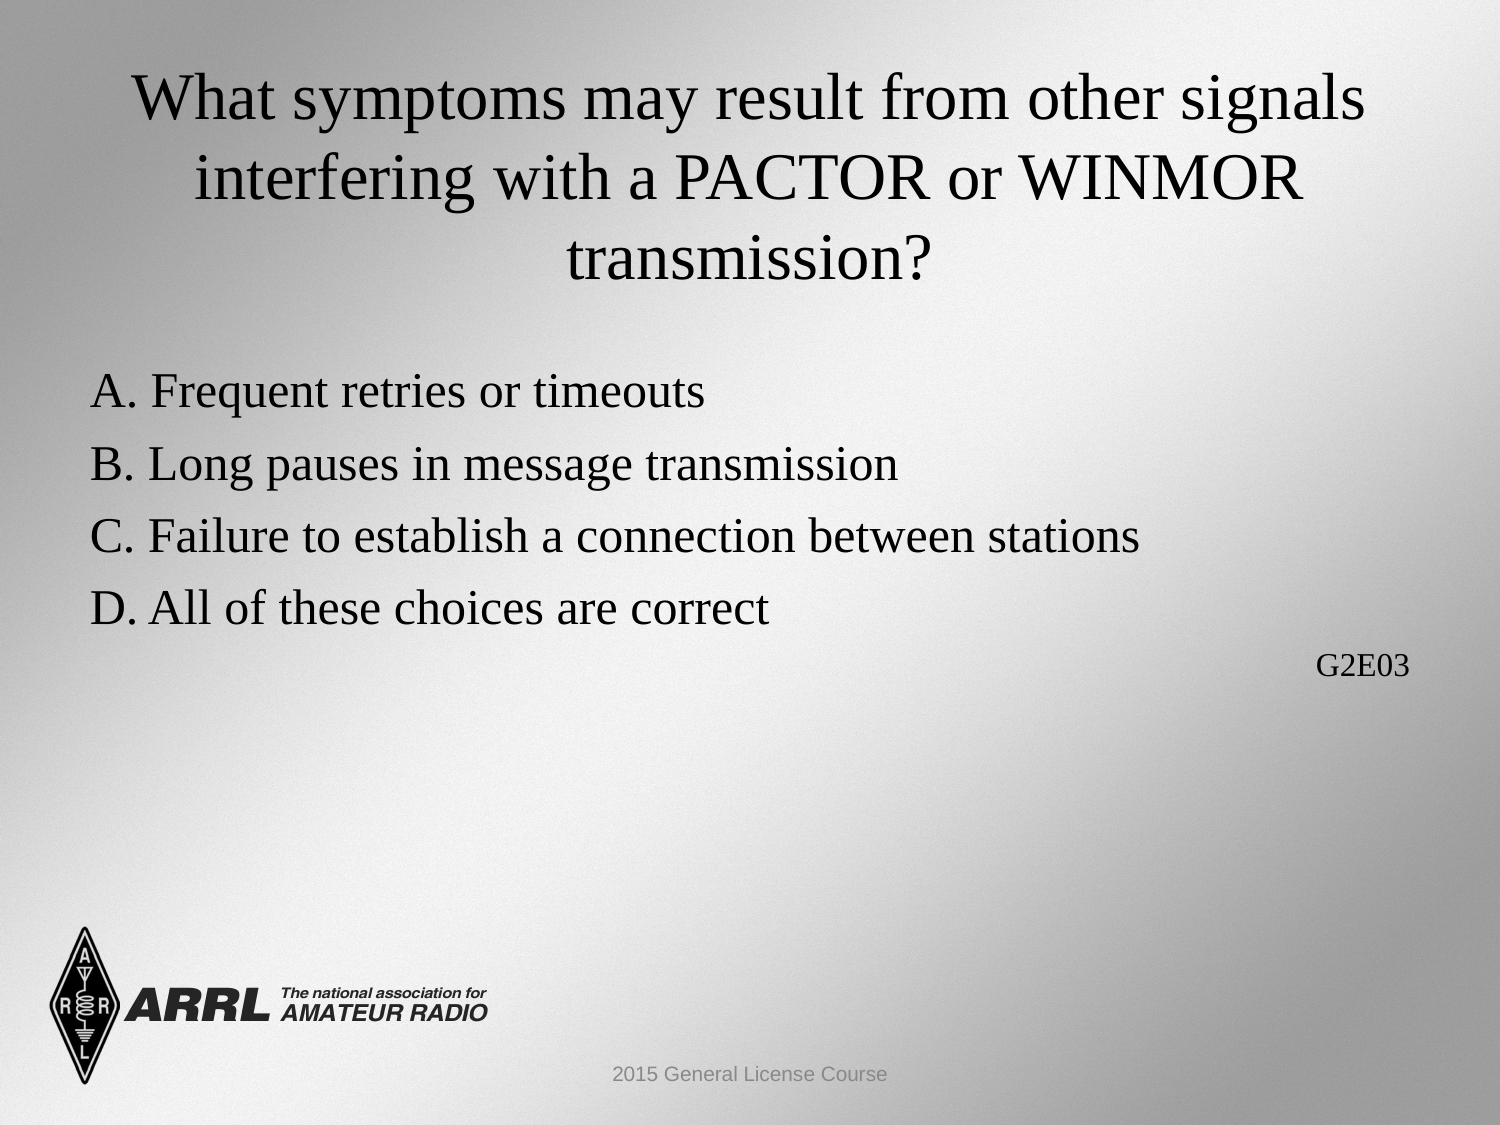

# What symptoms may result from other signals interfering with a PACTOR or WINMOR transmission?
A. Frequent retries or timeouts
B. Long pauses in message transmission
C. Failure to establish a connection between stations
D. All of these choices are correct
 G2E03
2015 General License Course